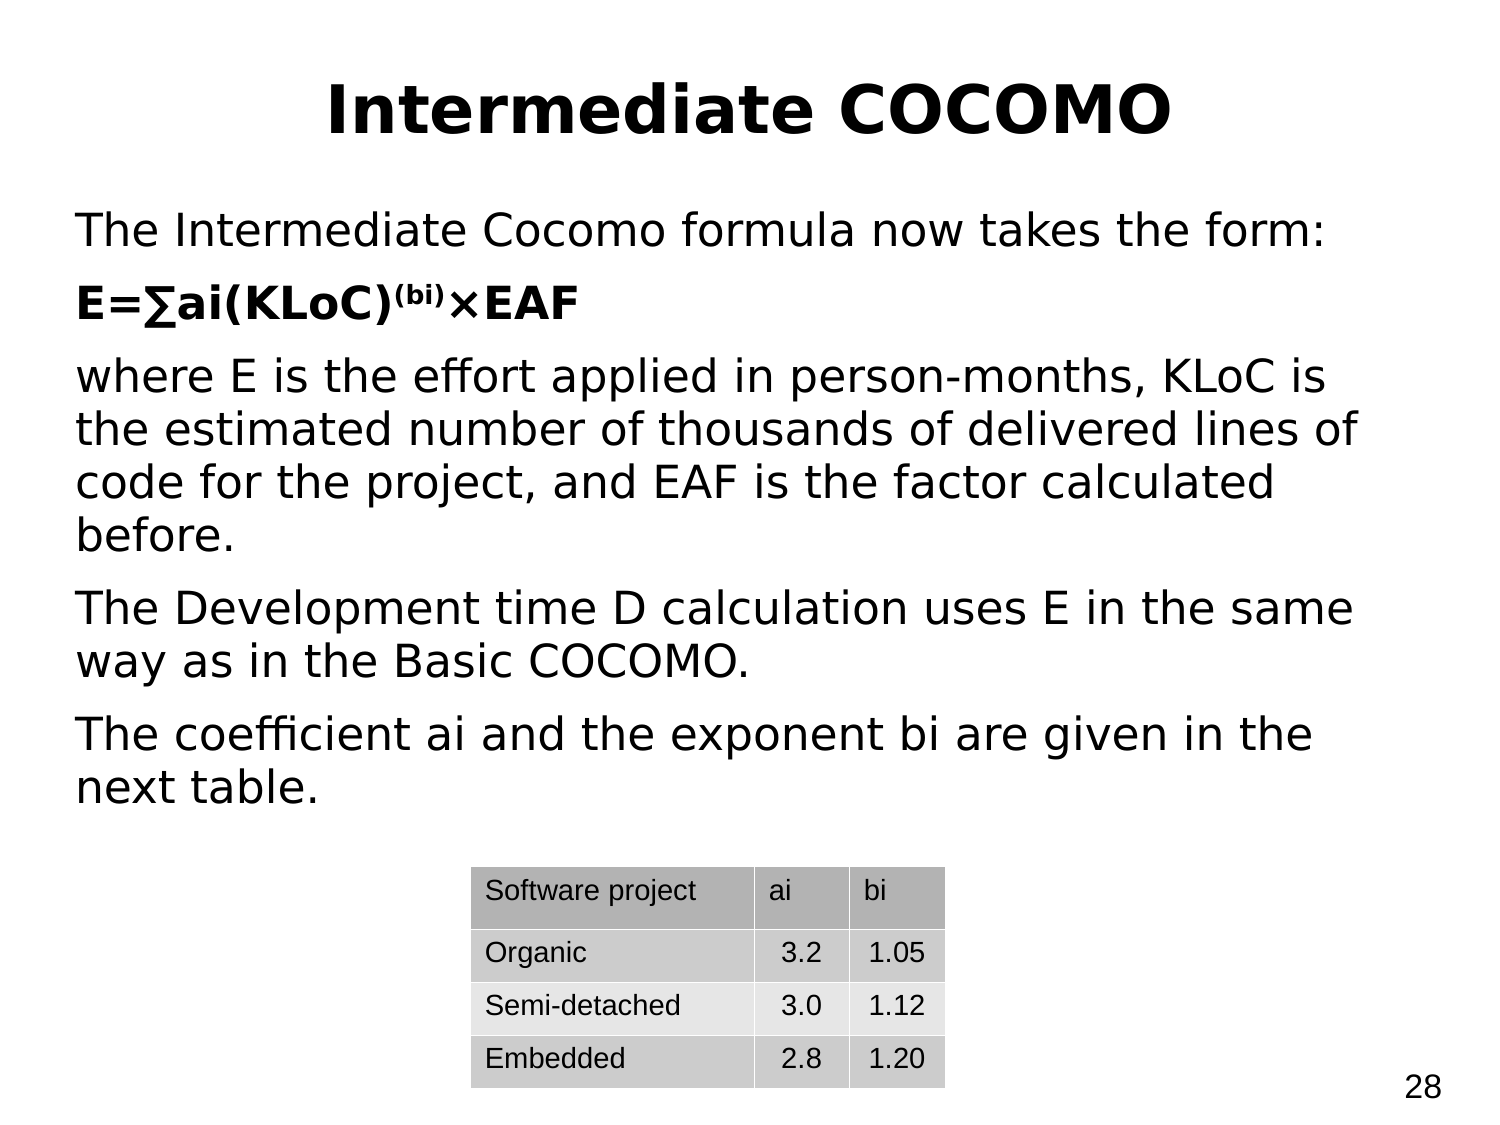

# Intermediate COCOMO
The Intermediate Cocomo formula now takes the form:
E=∑ai(KLoC)(bi)×EAF
where E is the effort applied in person-months, KLoC is the estimated number of thousands of delivered lines of code for the project, and EAF is the factor calculated before.
The Development time D calculation uses E in the same way as in the Basic COCOMO.
The coefficient ai and the exponent bi are given in the next table.
| Software project | ai | bi |
| --- | --- | --- |
| Organic | 3.2 | 1.05 |
| Semi-detached | 3.0 | 1.12 |
| Embedded | 2.8 | 1.20 |